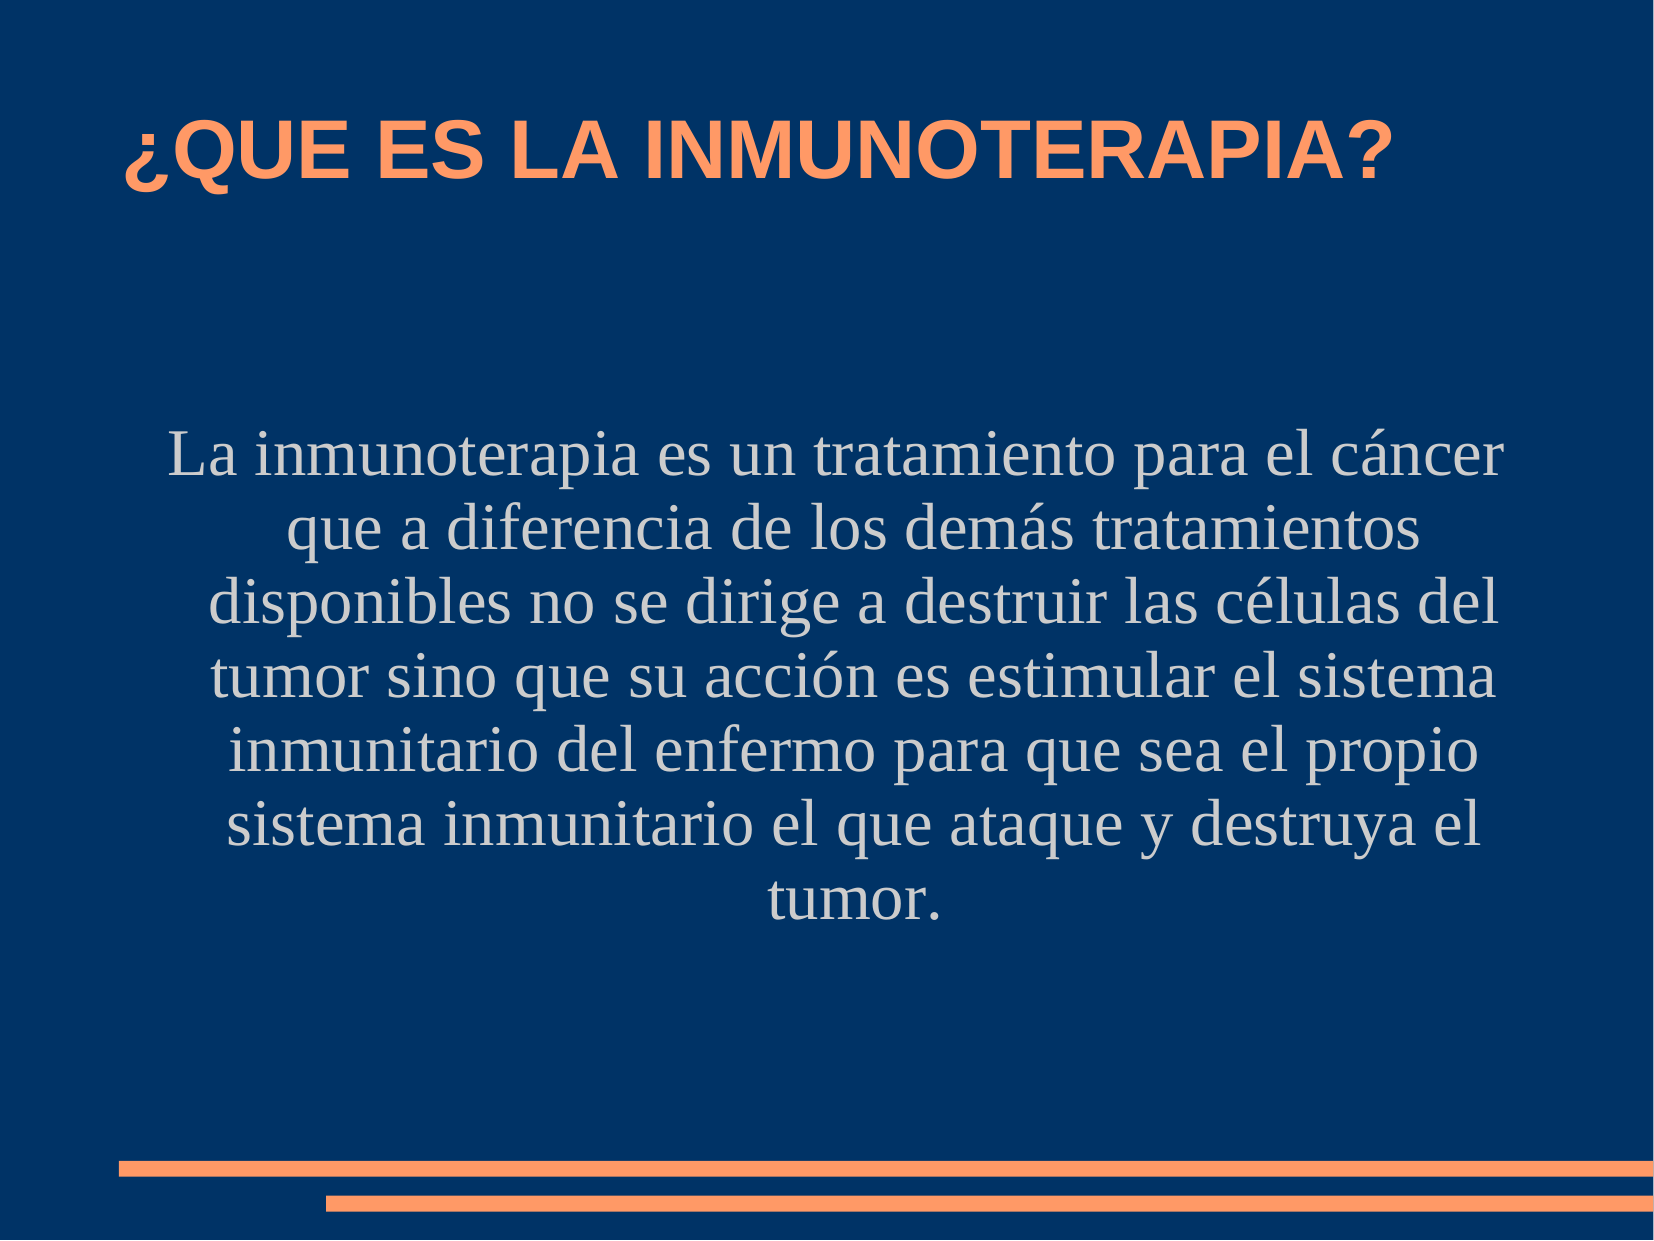

¿QUE ES LA INMUNOTERAPIA?
# La inmunoterapia es un tratamiento para el cáncer que a diferencia de los demás tratamientos disponibles no se dirige a destruir las células del tumor sino que su acción es estimular el sistema inmunitario del enfermo para que sea el propio sistema inmunitario el que ataque y destruya el tumor.